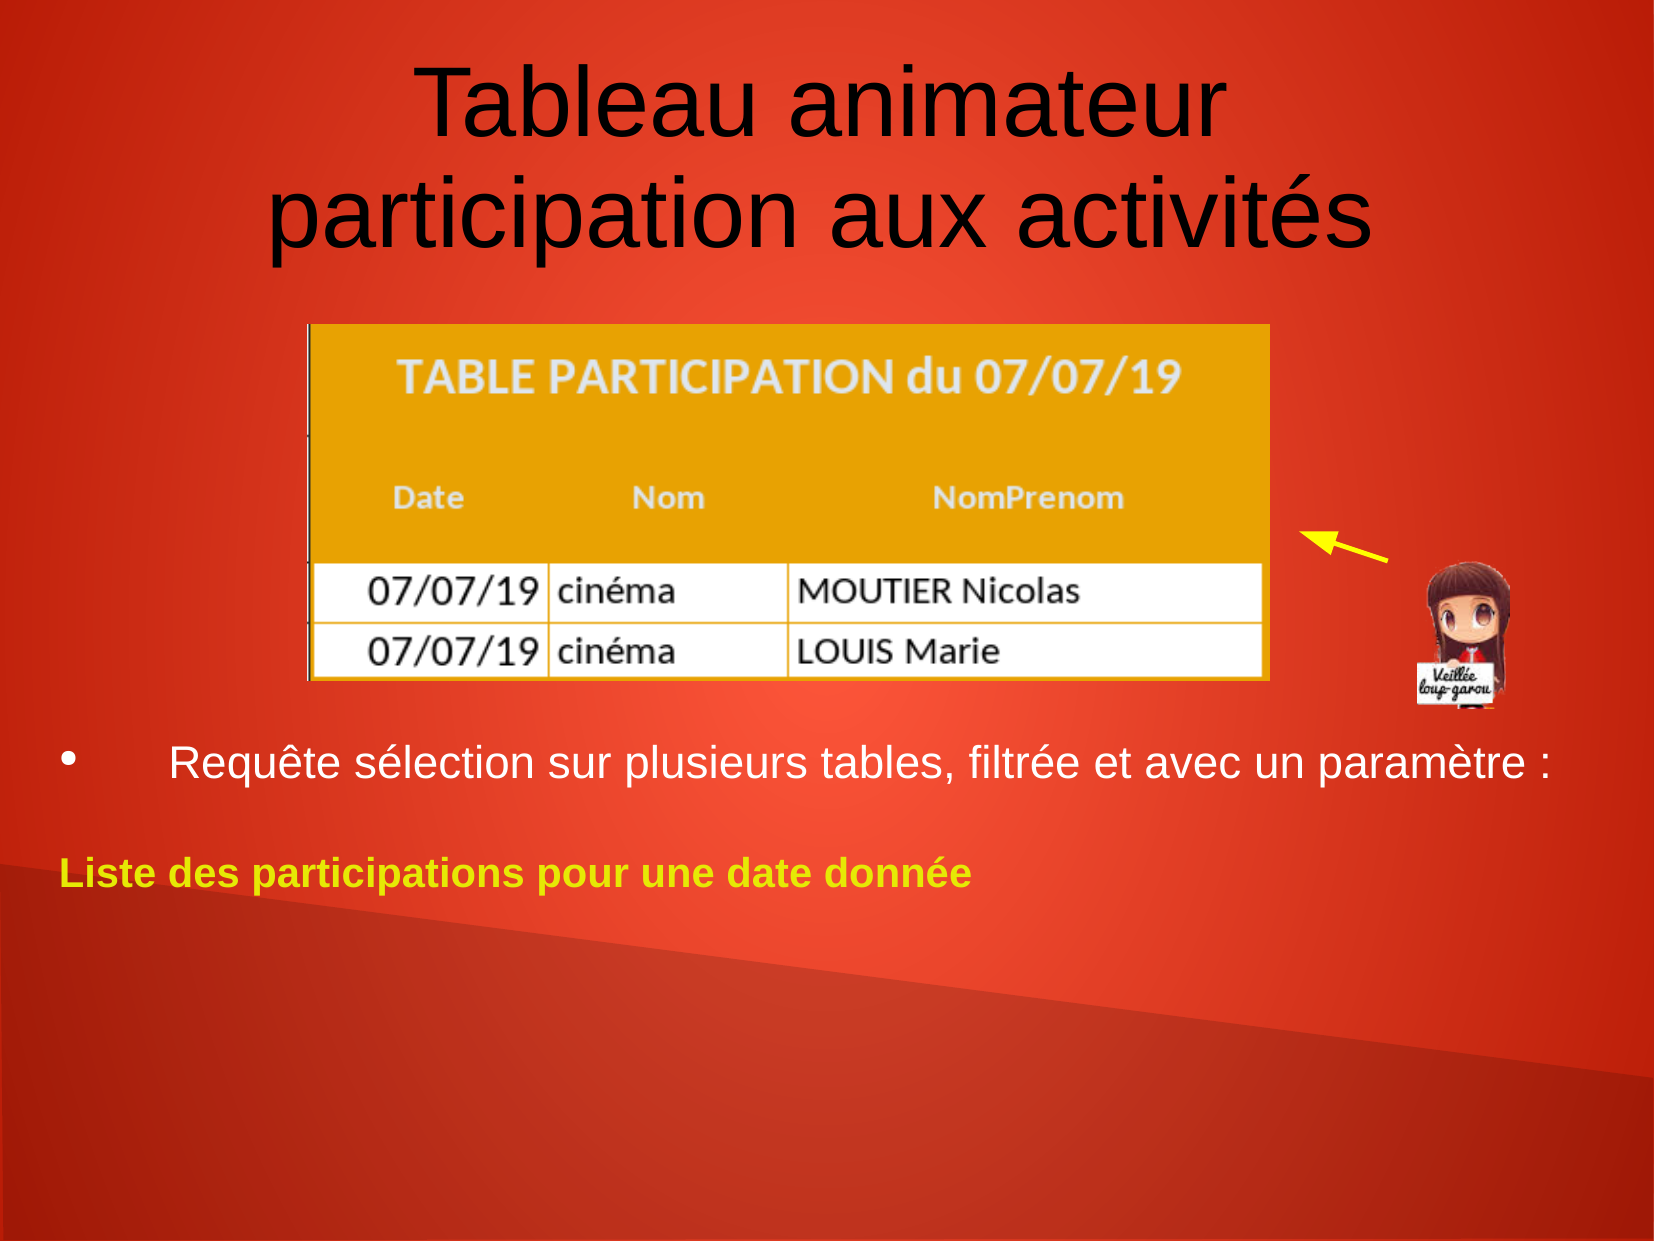

# Tableau animateur participation aux activités
 Requête sélection sur plusieurs tables, filtrée et avec un paramètre :
Liste des participations pour une date donnée